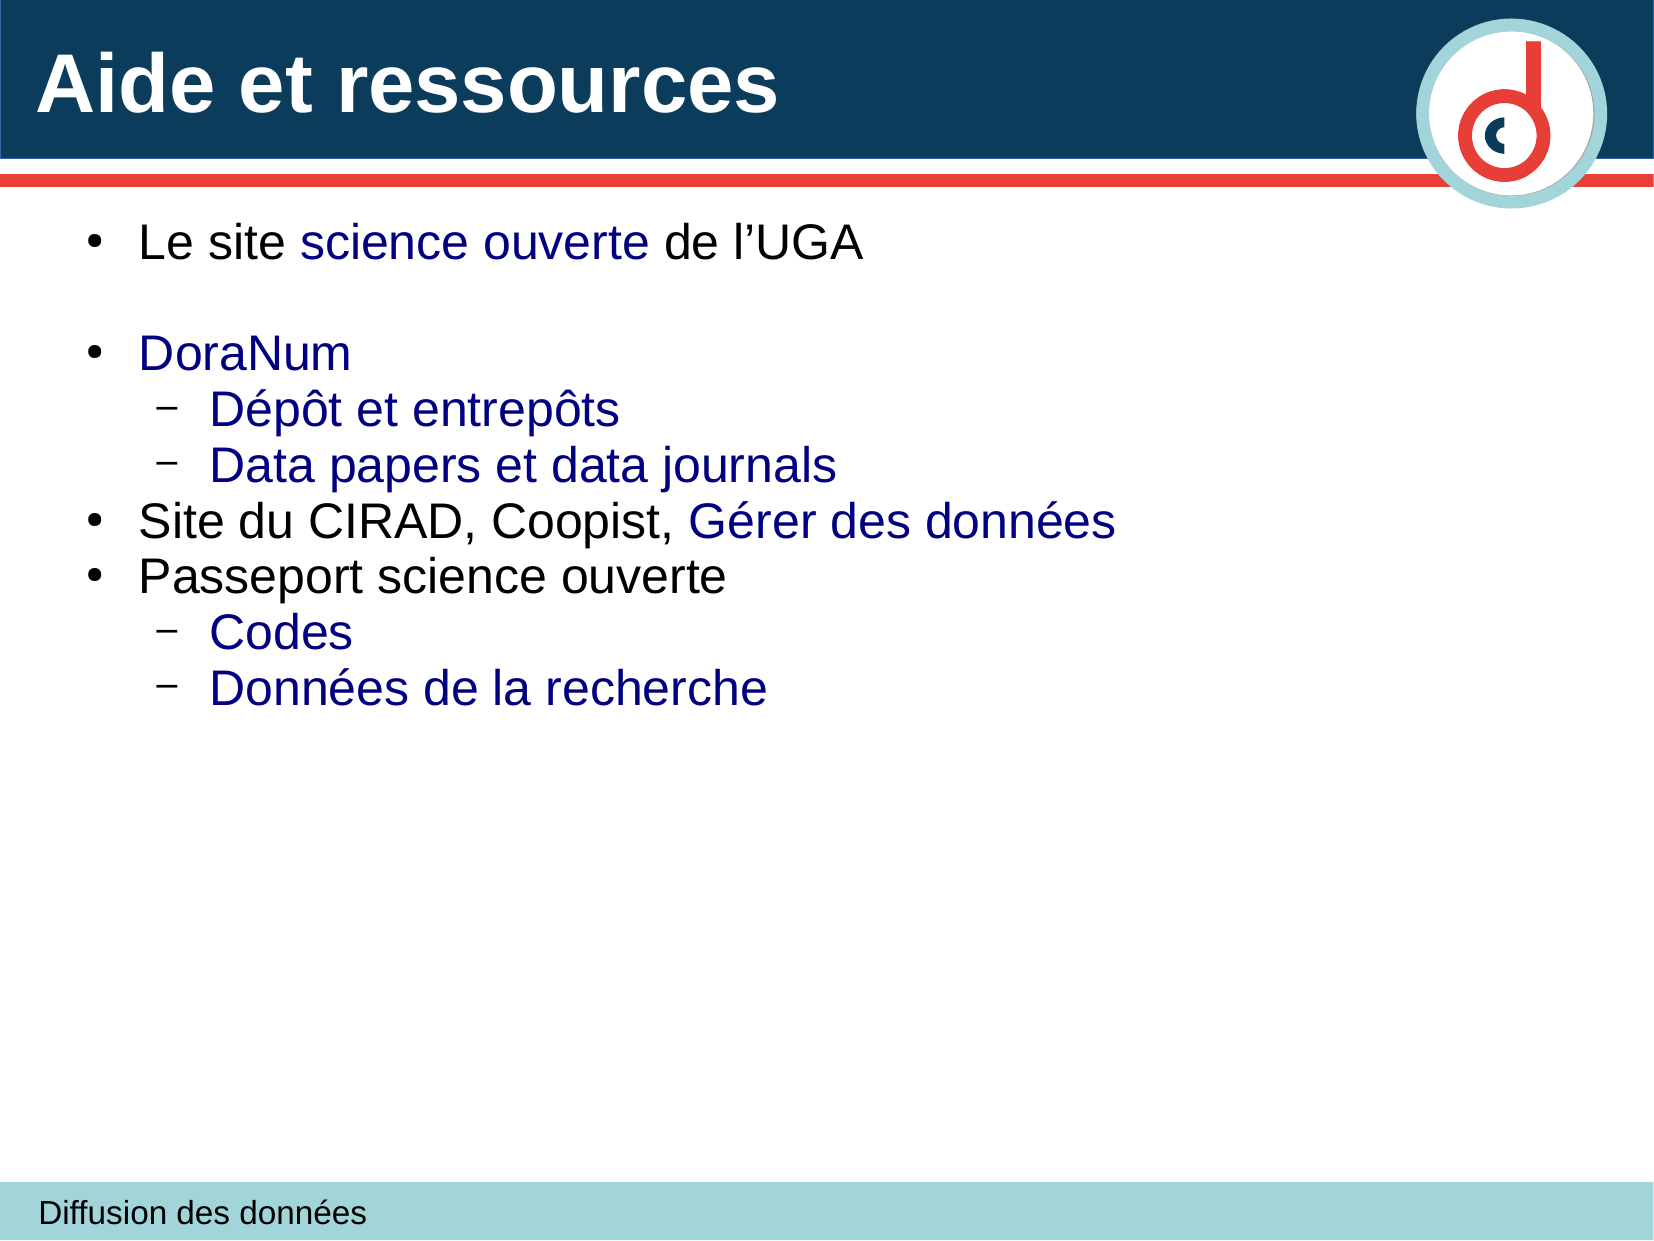

# Aide et ressources
Le site science ouverte de l’UGA
DoraNum
Dépôt et entrepôts
Data papers et data journals
Site du CIRAD, Coopist, Gérer des données
Passeport science ouverte
Codes
Données de la recherche
Diffusion des données